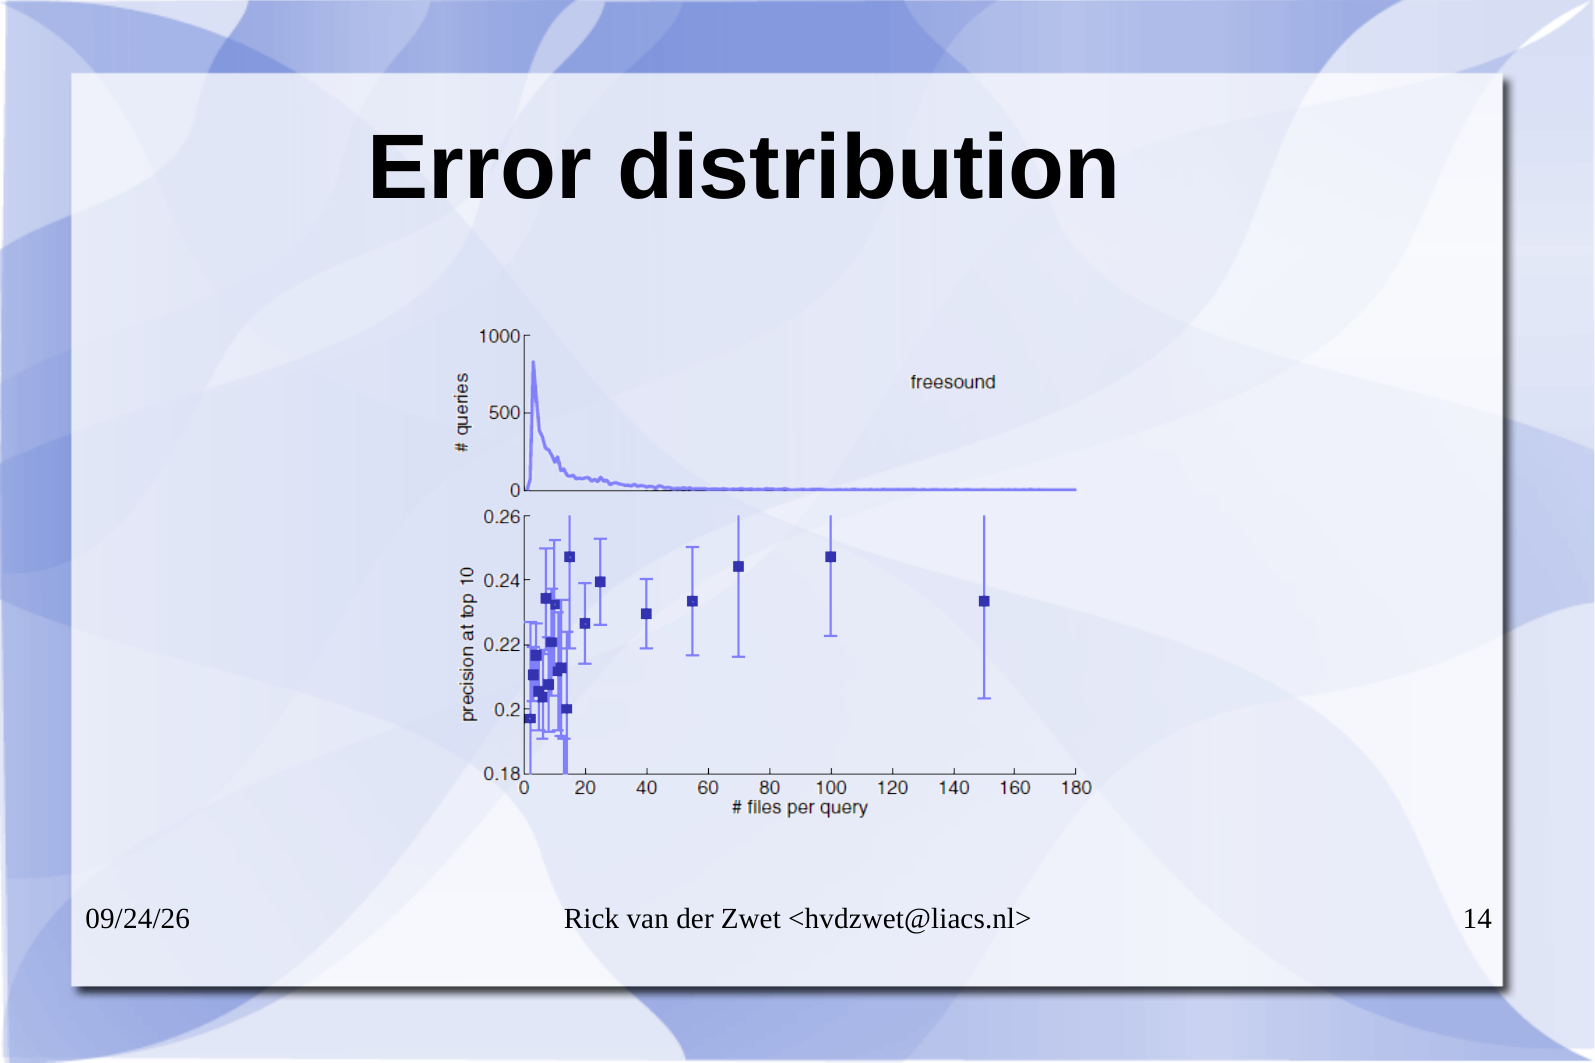

# Error distribution
Rick van der Zwet <hvdzwet@liacs.nl>
14